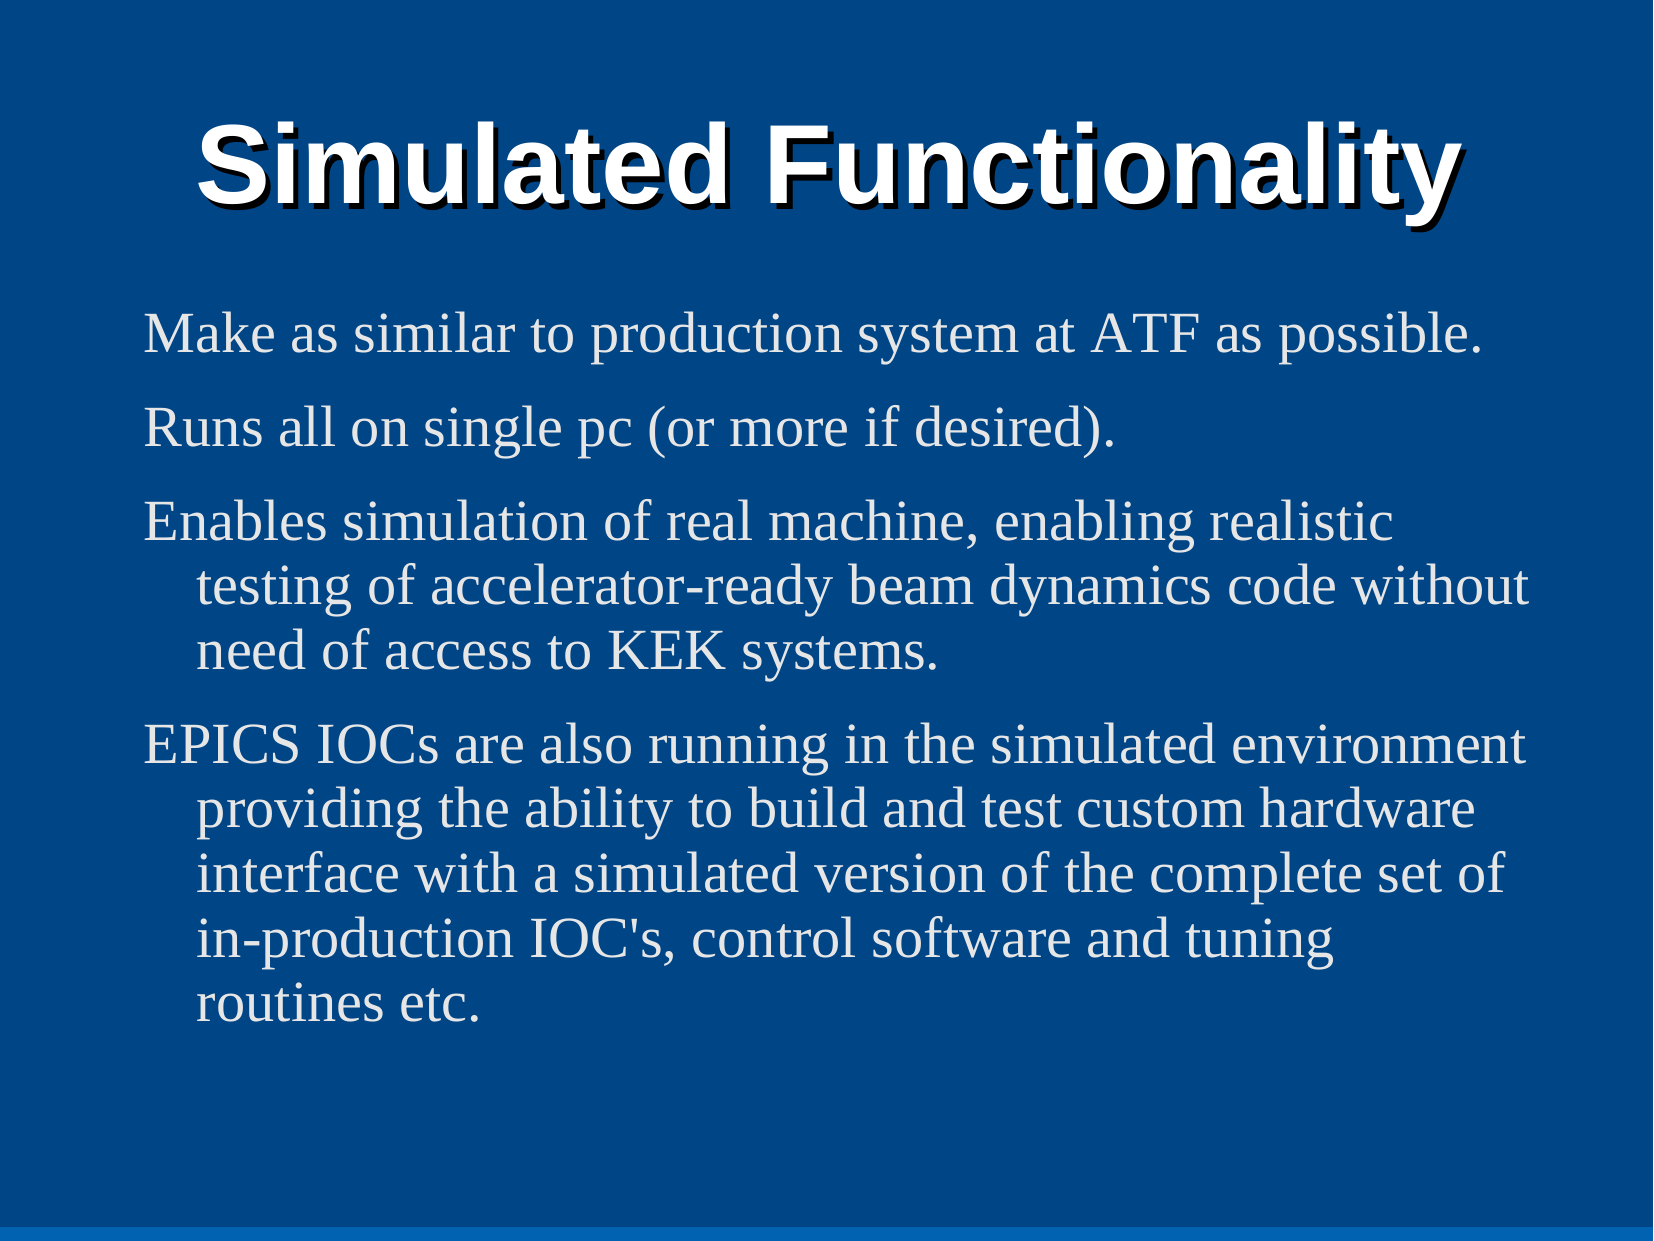

# Simulated Functionality
Make as similar to production system at ATF as possible.
Runs all on single pc (or more if desired).
Enables simulation of real machine, enabling realistic testing of accelerator-ready beam dynamics code without need of access to KEK systems.
EPICS IOCs are also running in the simulated environment providing the ability to build and test custom hardware interface with a simulated version of the complete set of in-production IOC's, control software and tuning routines etc.